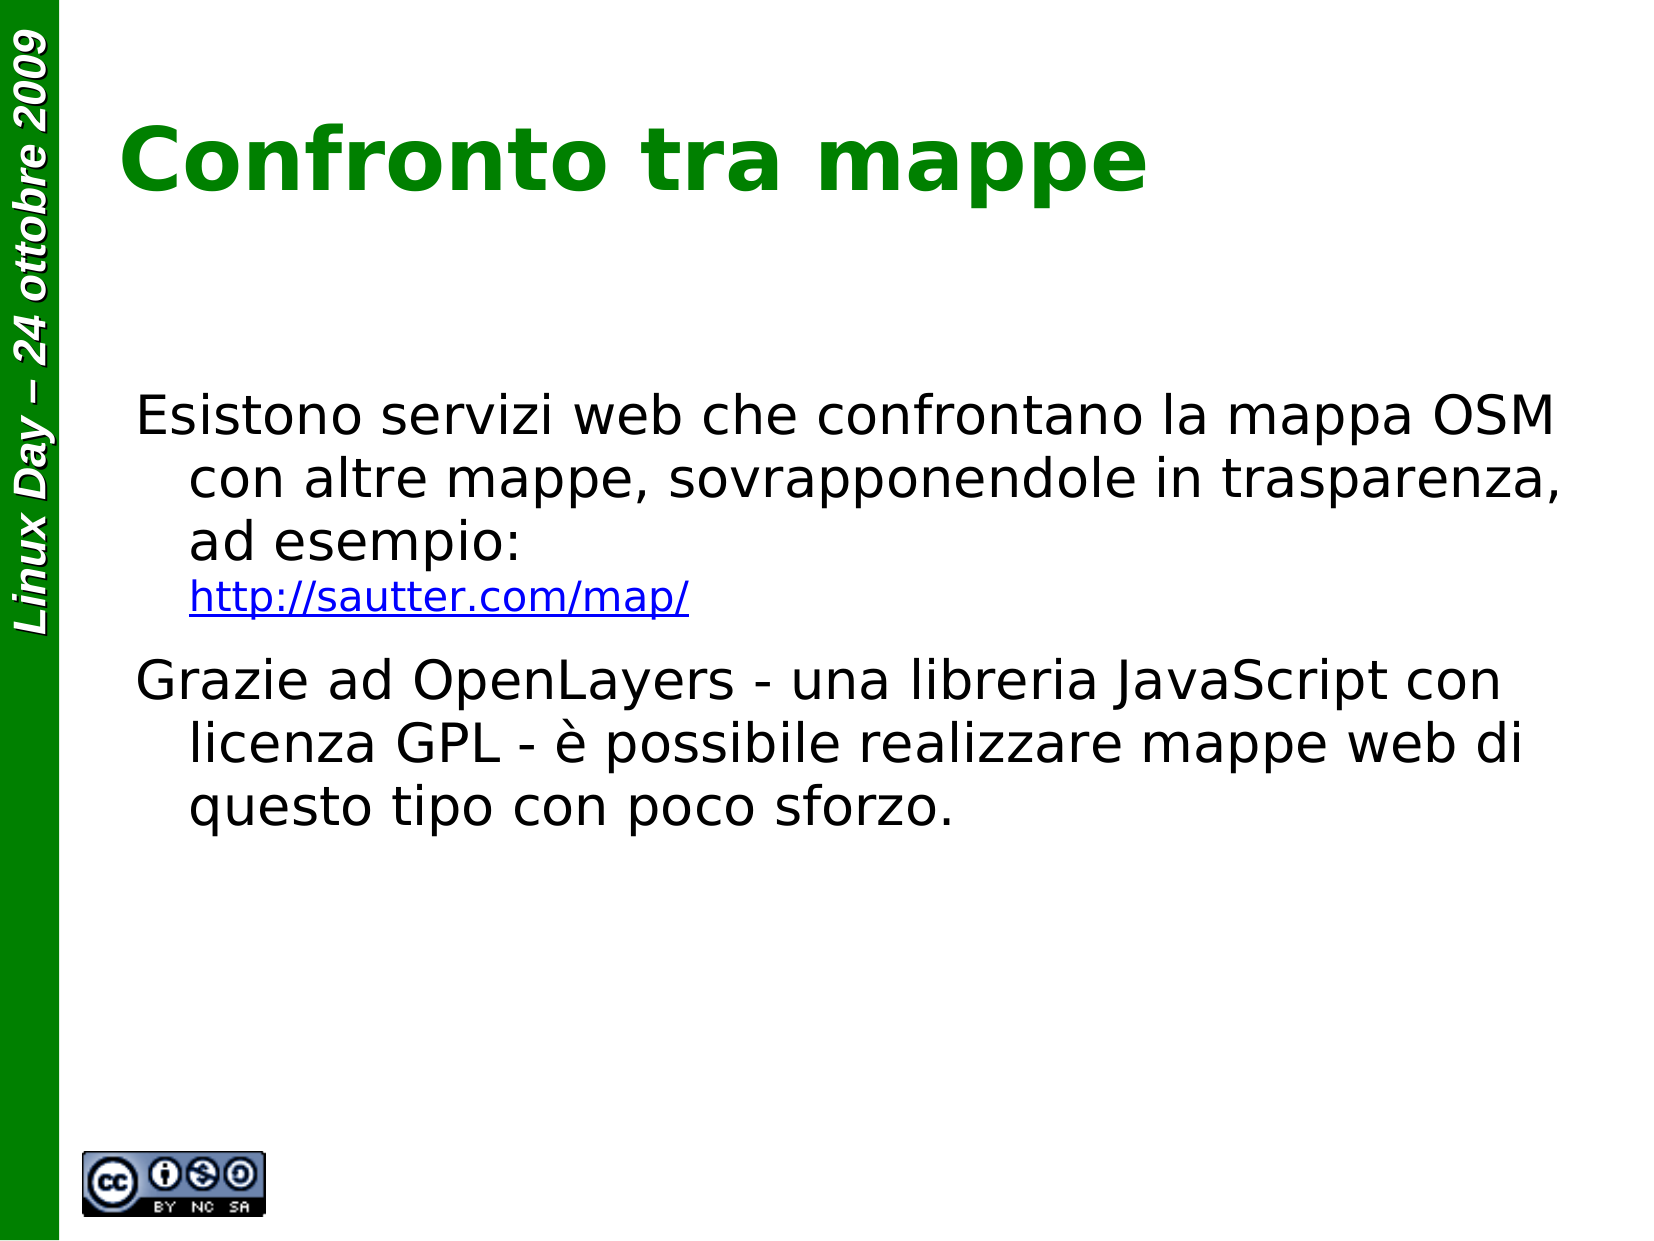

# Confronto tra mappe
Esistono servizi web che confrontano la mappa OSM con altre mappe, sovrapponendole in trasparenza, ad esempio:
http://sautter.com/map/
Grazie ad OpenLayers - una libreria JavaScript con licenza GPL - è possibile realizzare mappe web di questo tipo con poco sforzo.